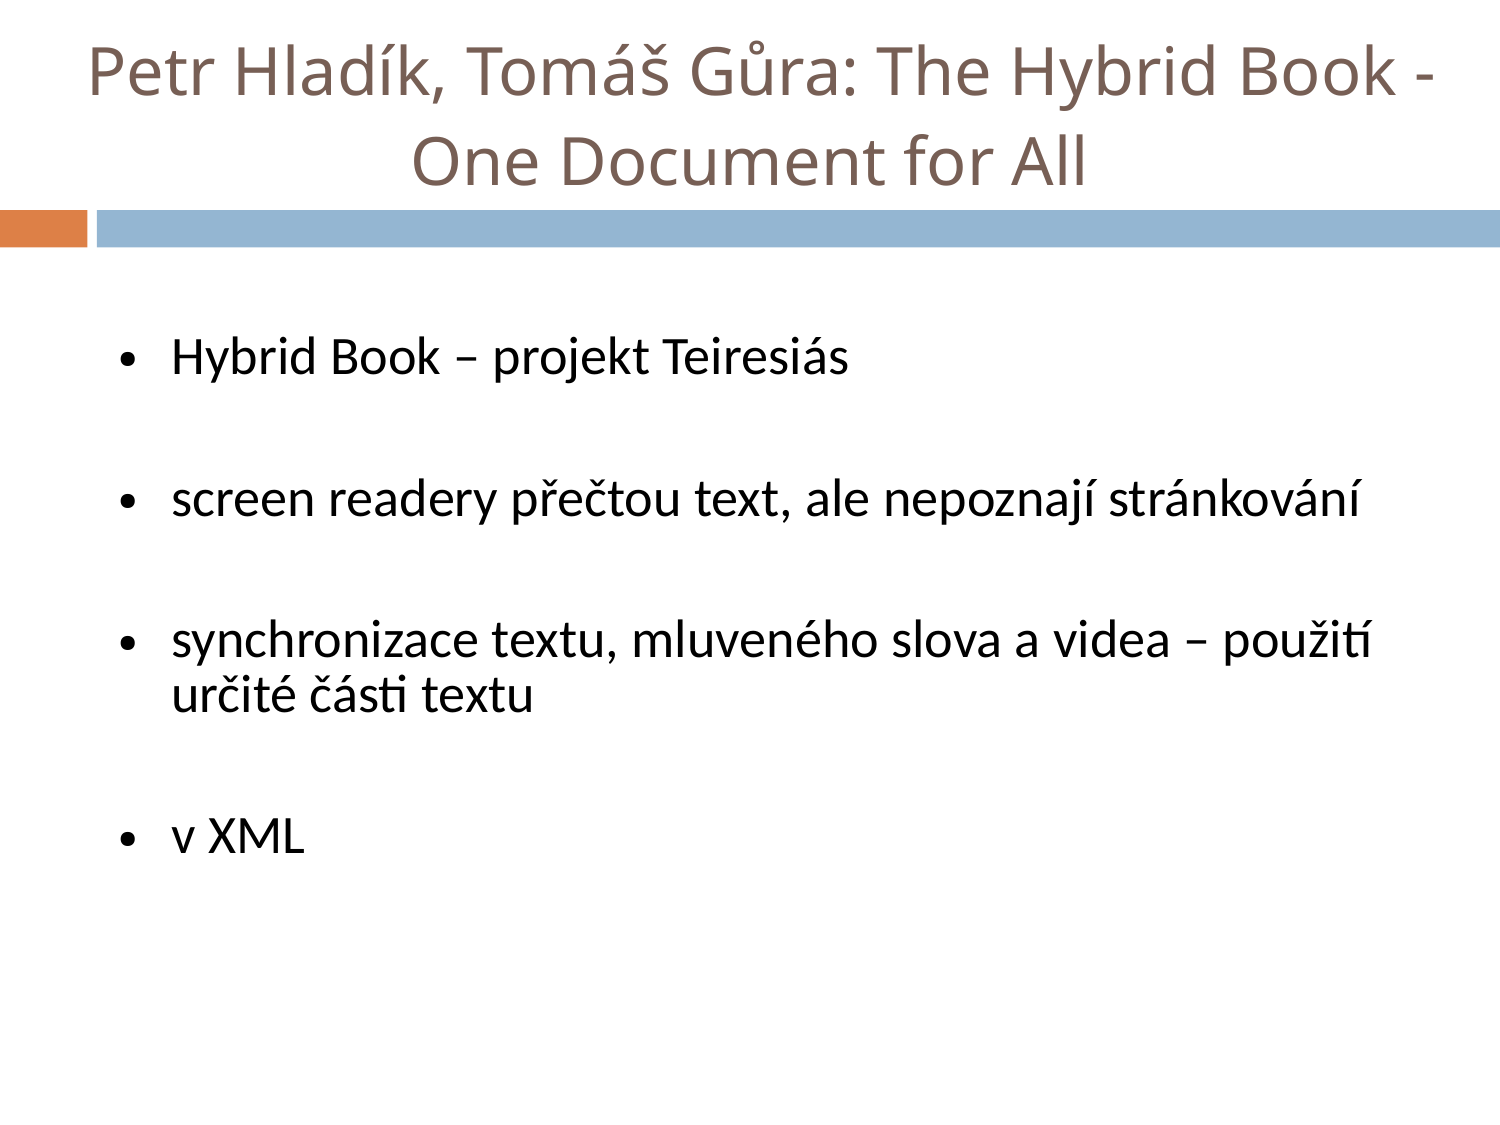

# Petr Hladík, Tomáš Gůra: The Hybrid Book - One Document for All
Hybrid Book – projekt Teiresiás
screen readery přečtou text, ale nepoznají stránkování
synchronizace textu, mluveného slova a videa – použití určité části textu
v XML